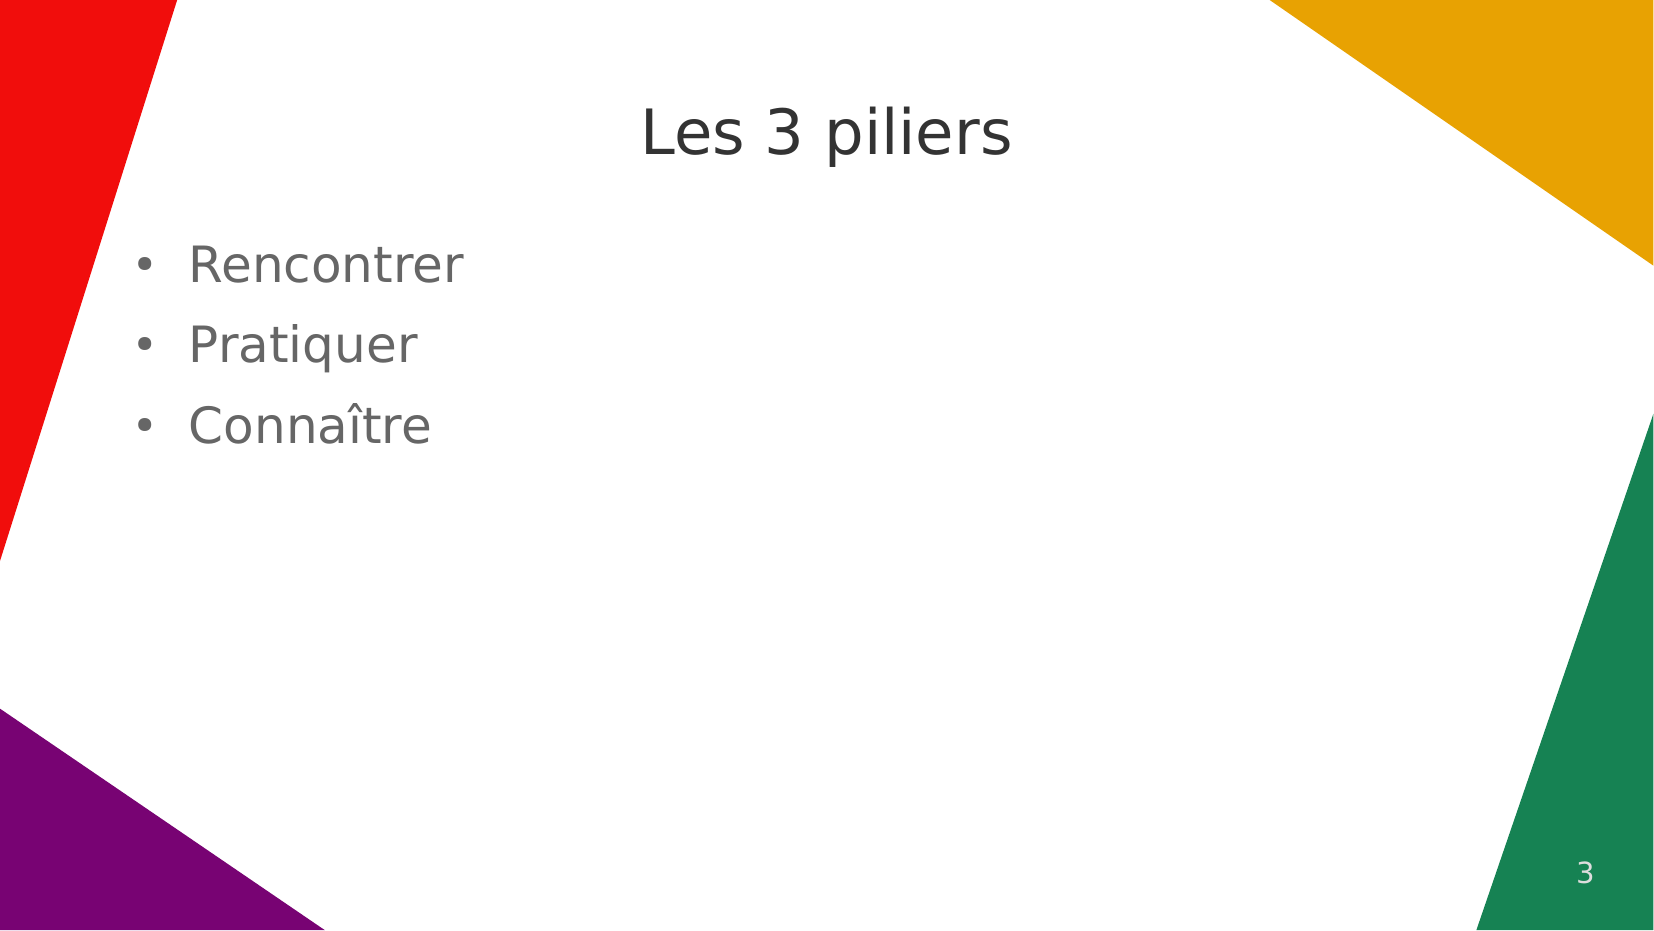

# Les 3 piliers
Rencontrer
Pratiquer
Connaître
3